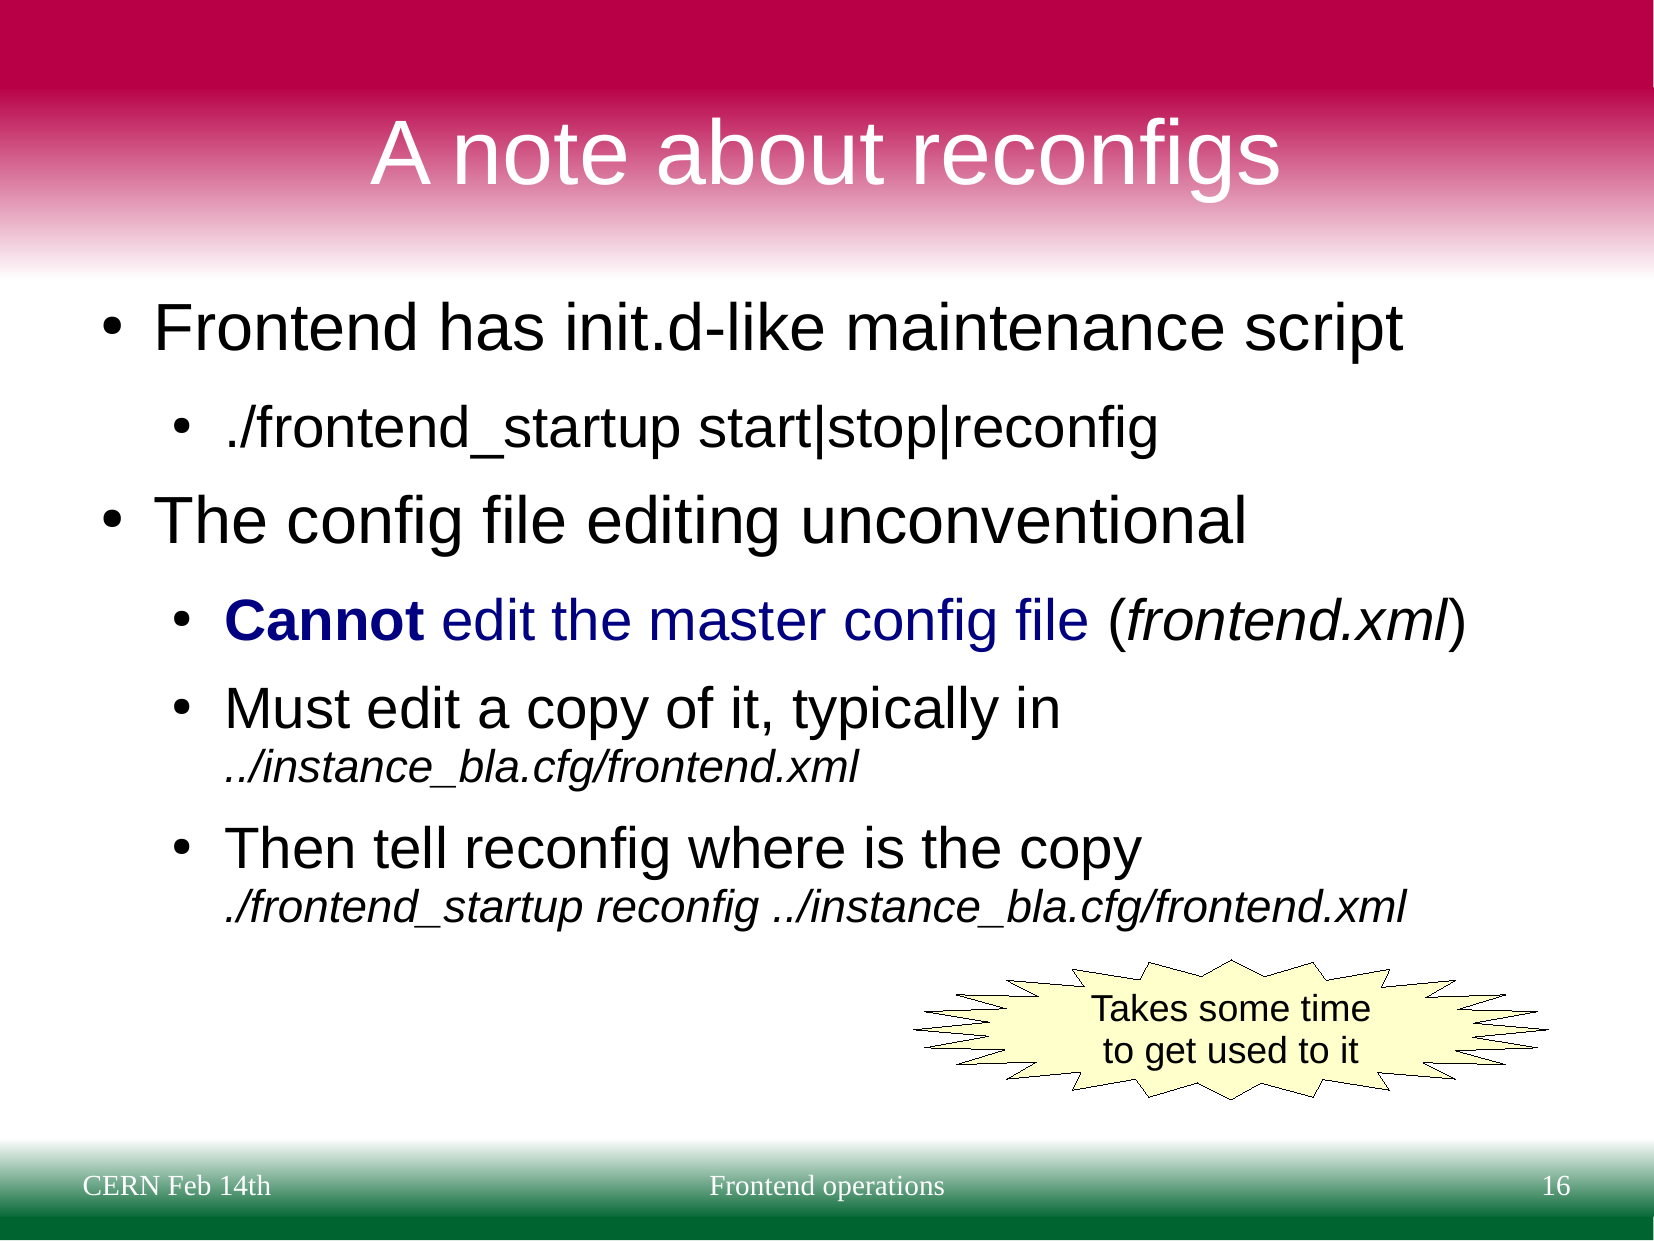

# A note about reconfigs
Frontend has init.d-like maintenance script
./frontend_startup start|stop|reconfig
The config file editing unconventional
Cannot edit the master config file (frontend.xml)
Must edit a copy of it, typically in
../instance_bla.cfg/frontend.xml
Then tell reconfig where is the copy
./frontend_startup reconfig ../instance_bla.cfg/frontend.xml
Takes some time
to get used to it
CERN Feb 14th
Frontend operations
16